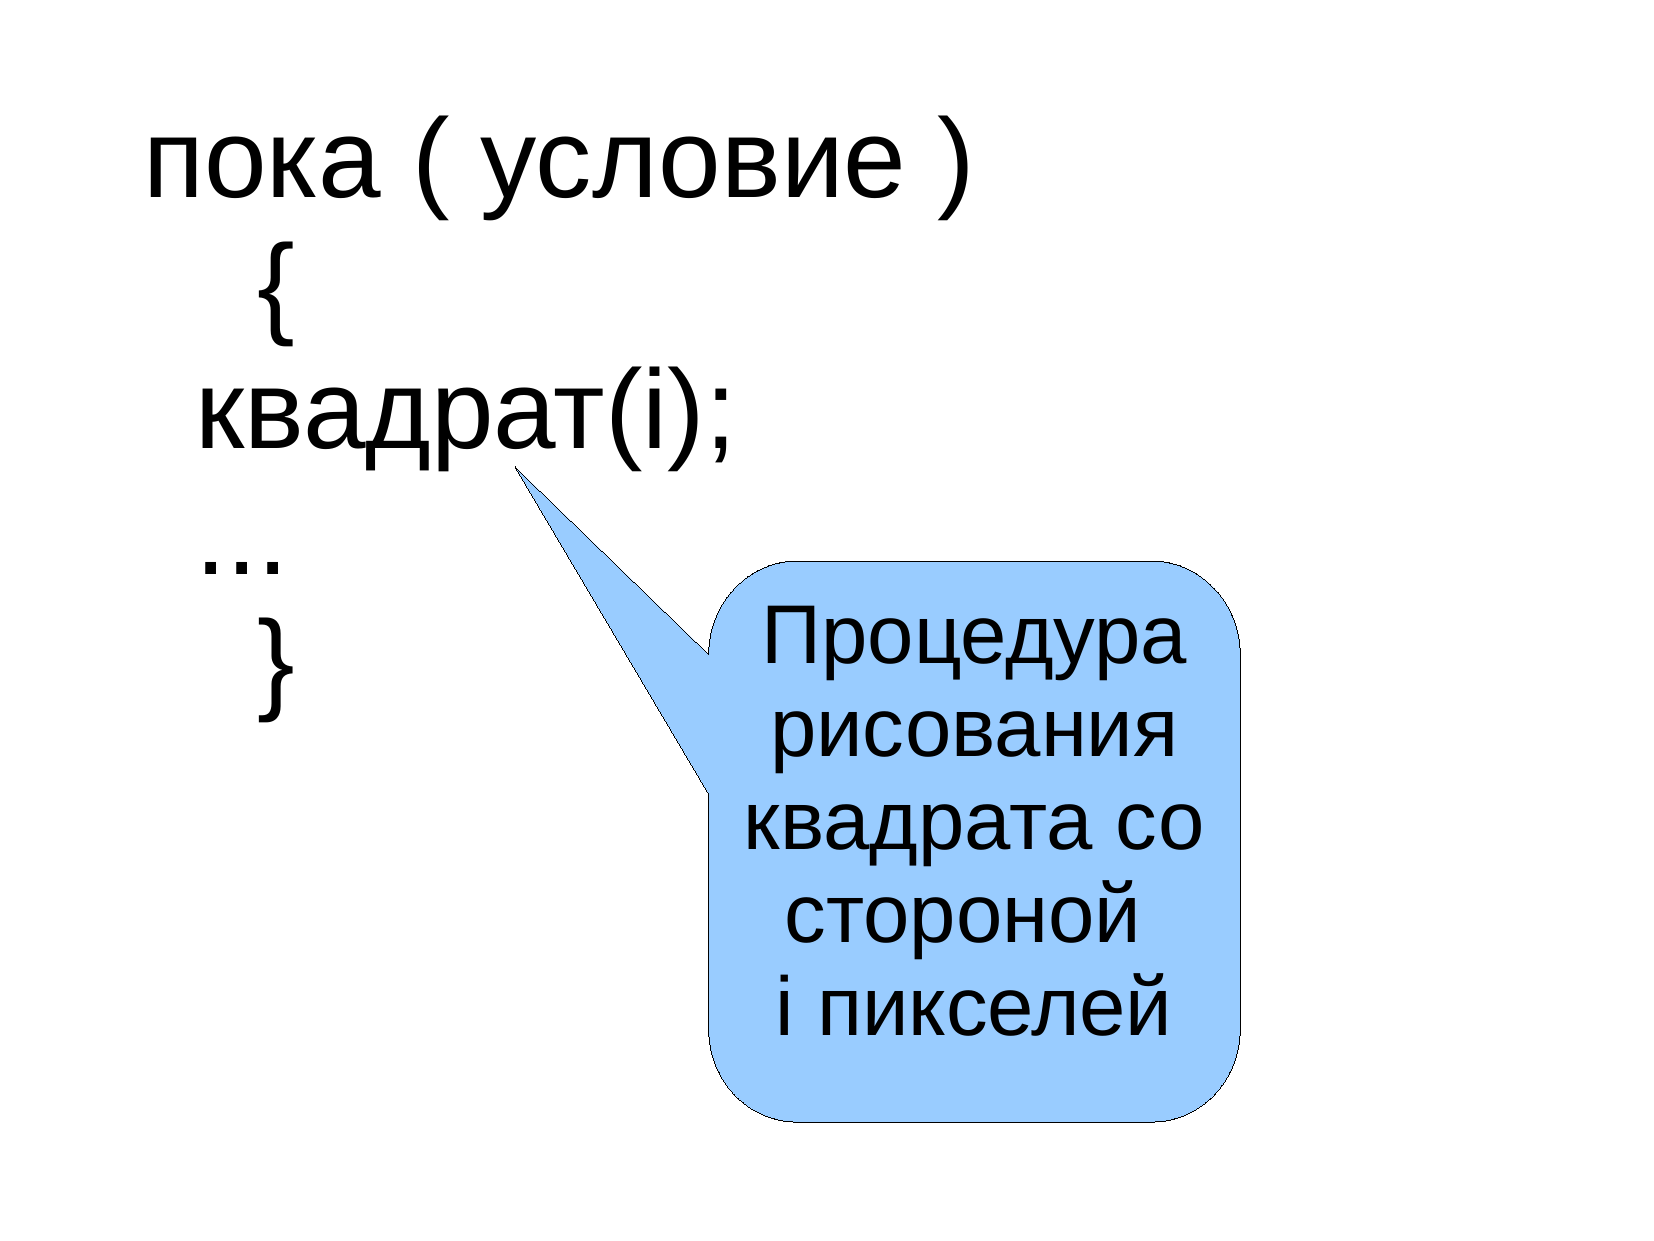

пока ( условие )
 {
 квадрат(i);
 ...
 }
Процедура
рисования
квадрата со
стороной
i пикселей